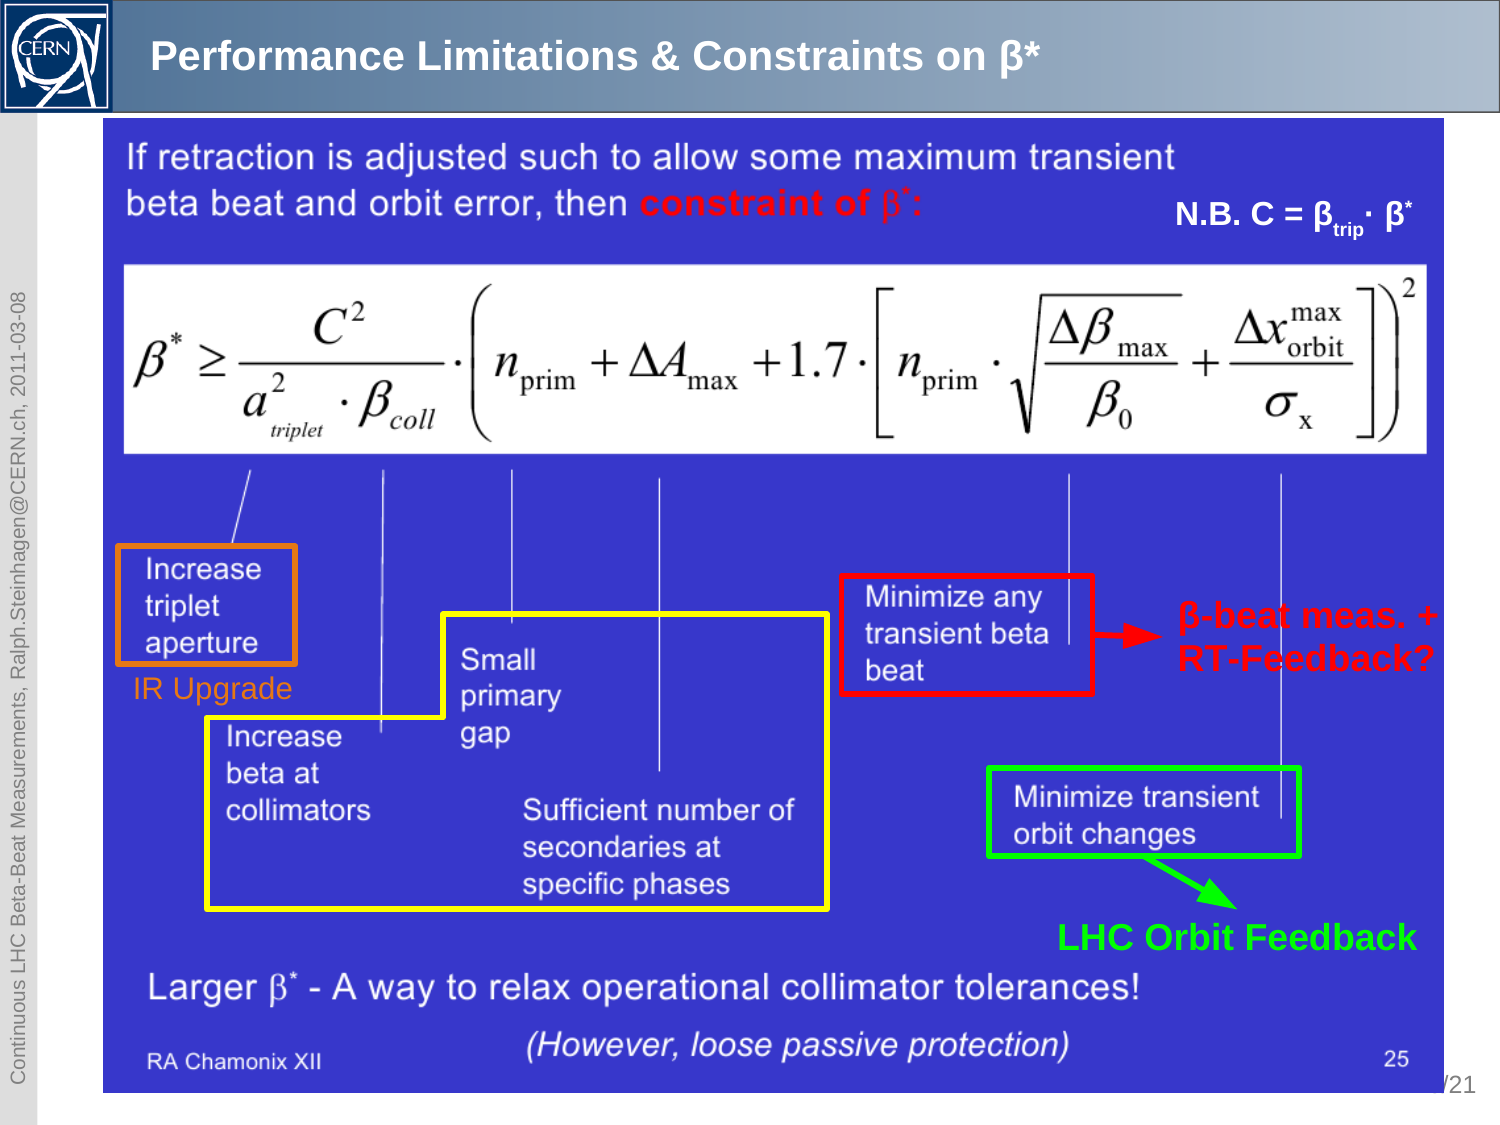

# Performance Limitations & Constraints on β*
N.B. C = βtrip· β*
β-beat meas. +
RT-Feedback?
IR Upgrade
LHC Orbit Feedback